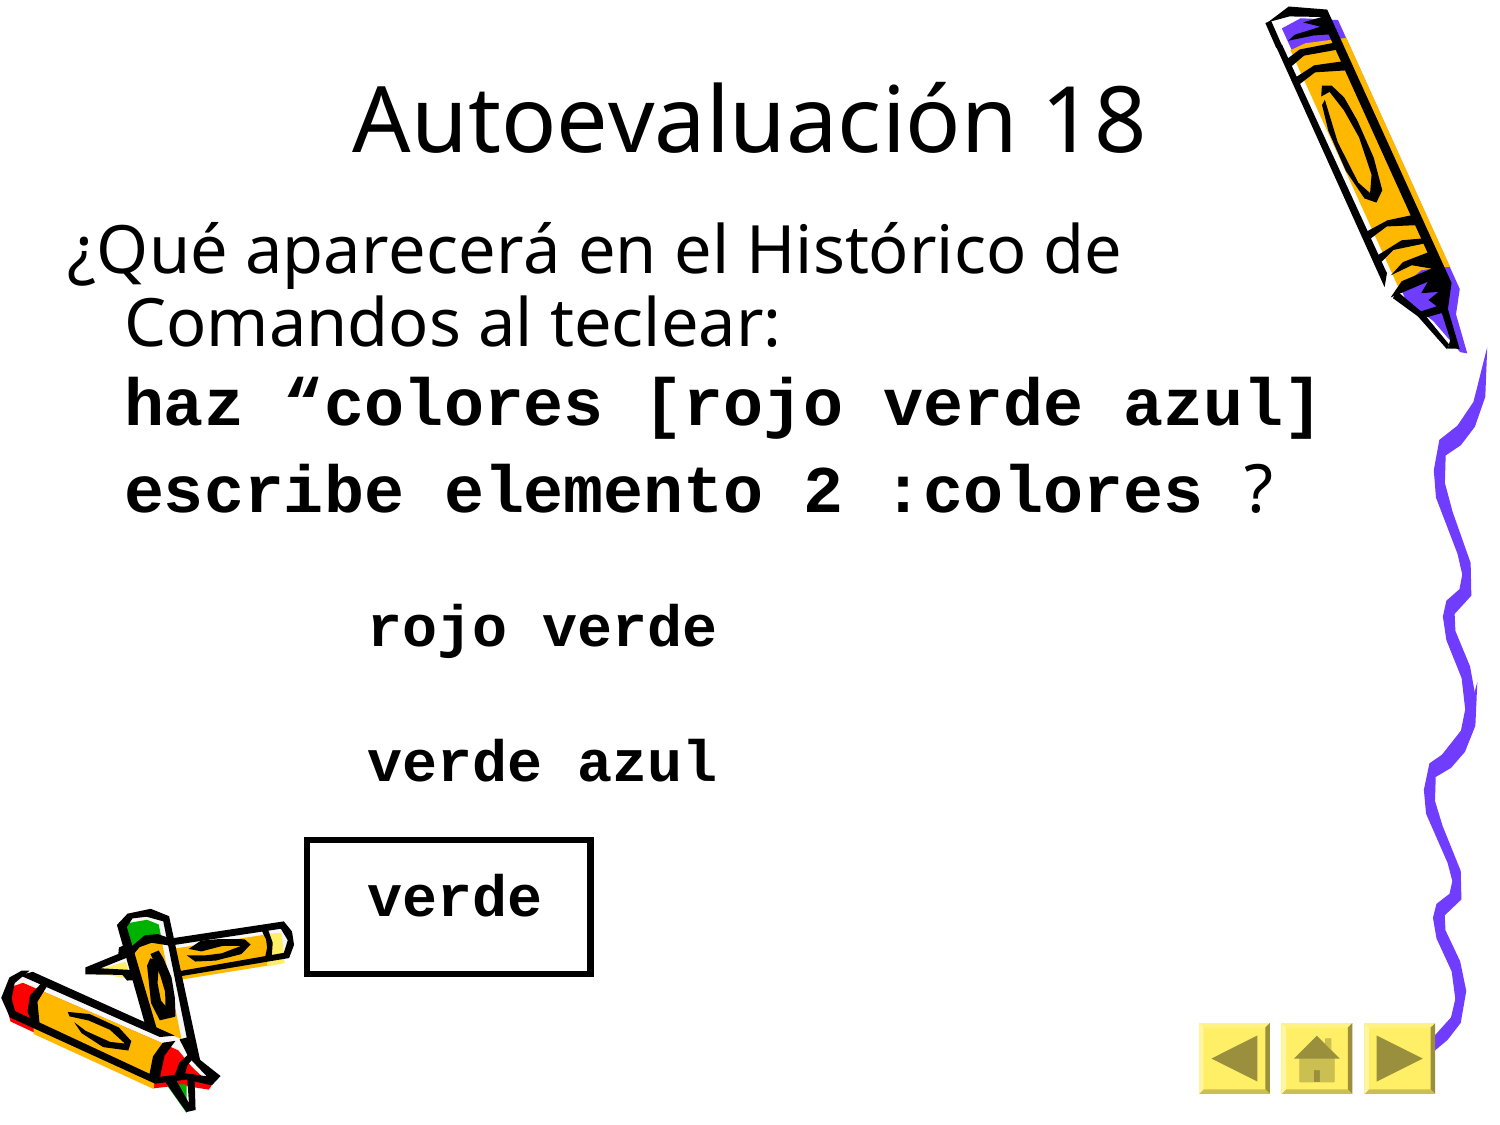

Autoevaluación 18
# ¿Qué aparecerá en el Histórico de Comandos al teclear:
	haz “colores [rojo verde azul]
	escribe elemento 2 :colores ?
			rojo verde
			verde azul
			verde